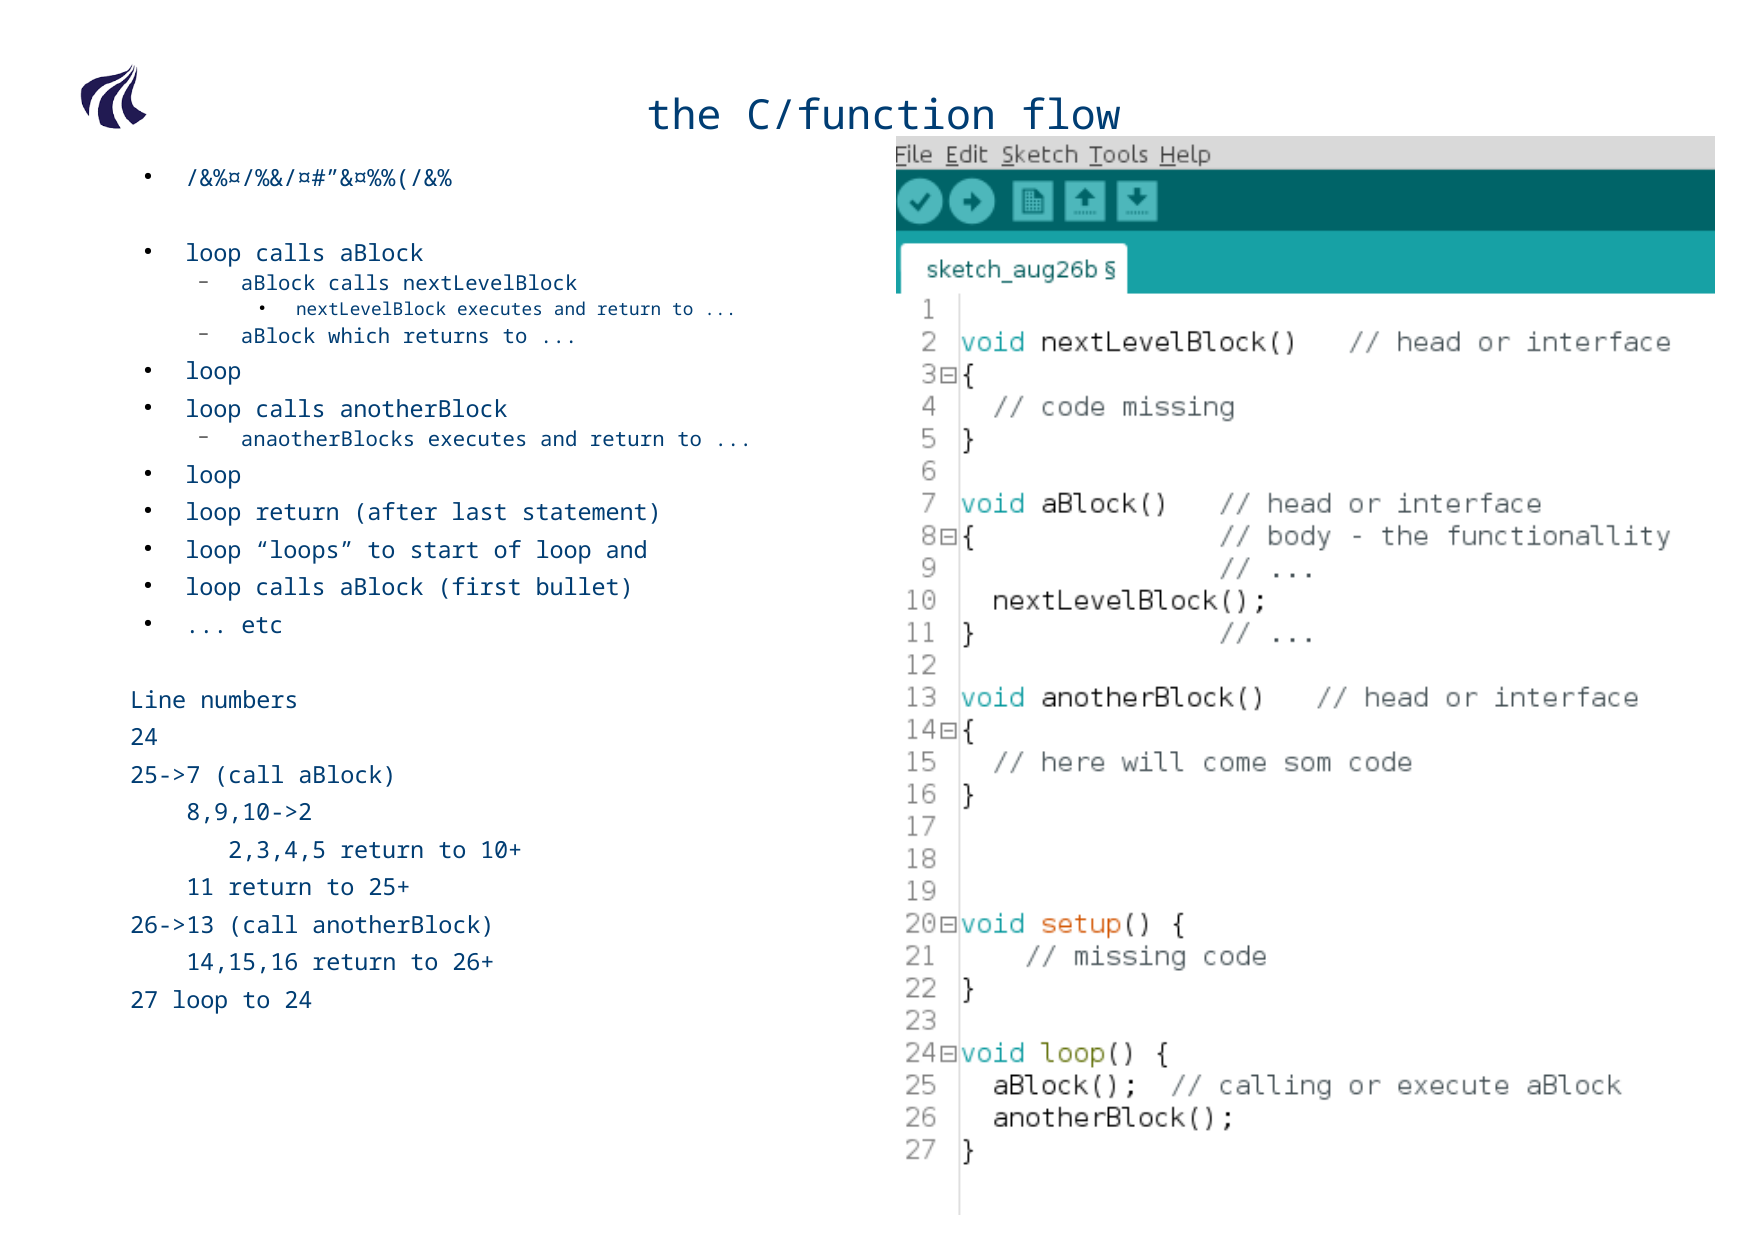

# the C/function flow
/&%¤/%&/¤#”&¤%%(/&%
loop calls aBlock
aBlock calls nextLevelBlock
nextLevelBlock executes and return to ...
aBlock which returns to ...
loop
loop calls anotherBlock
anaotherBlocks executes and return to ...
loop
loop return (after last statement)
loop “loops” to start of loop and
loop calls aBlock (first bullet)
... etc
Line numbers
24
25->7 (call aBlock)
 8,9,10->2
 2,3,4,5 return to 10+
 11 return to 25+
26->13 (call anotherBlock)
 14,15,16 return to 26+
27 loop to 24